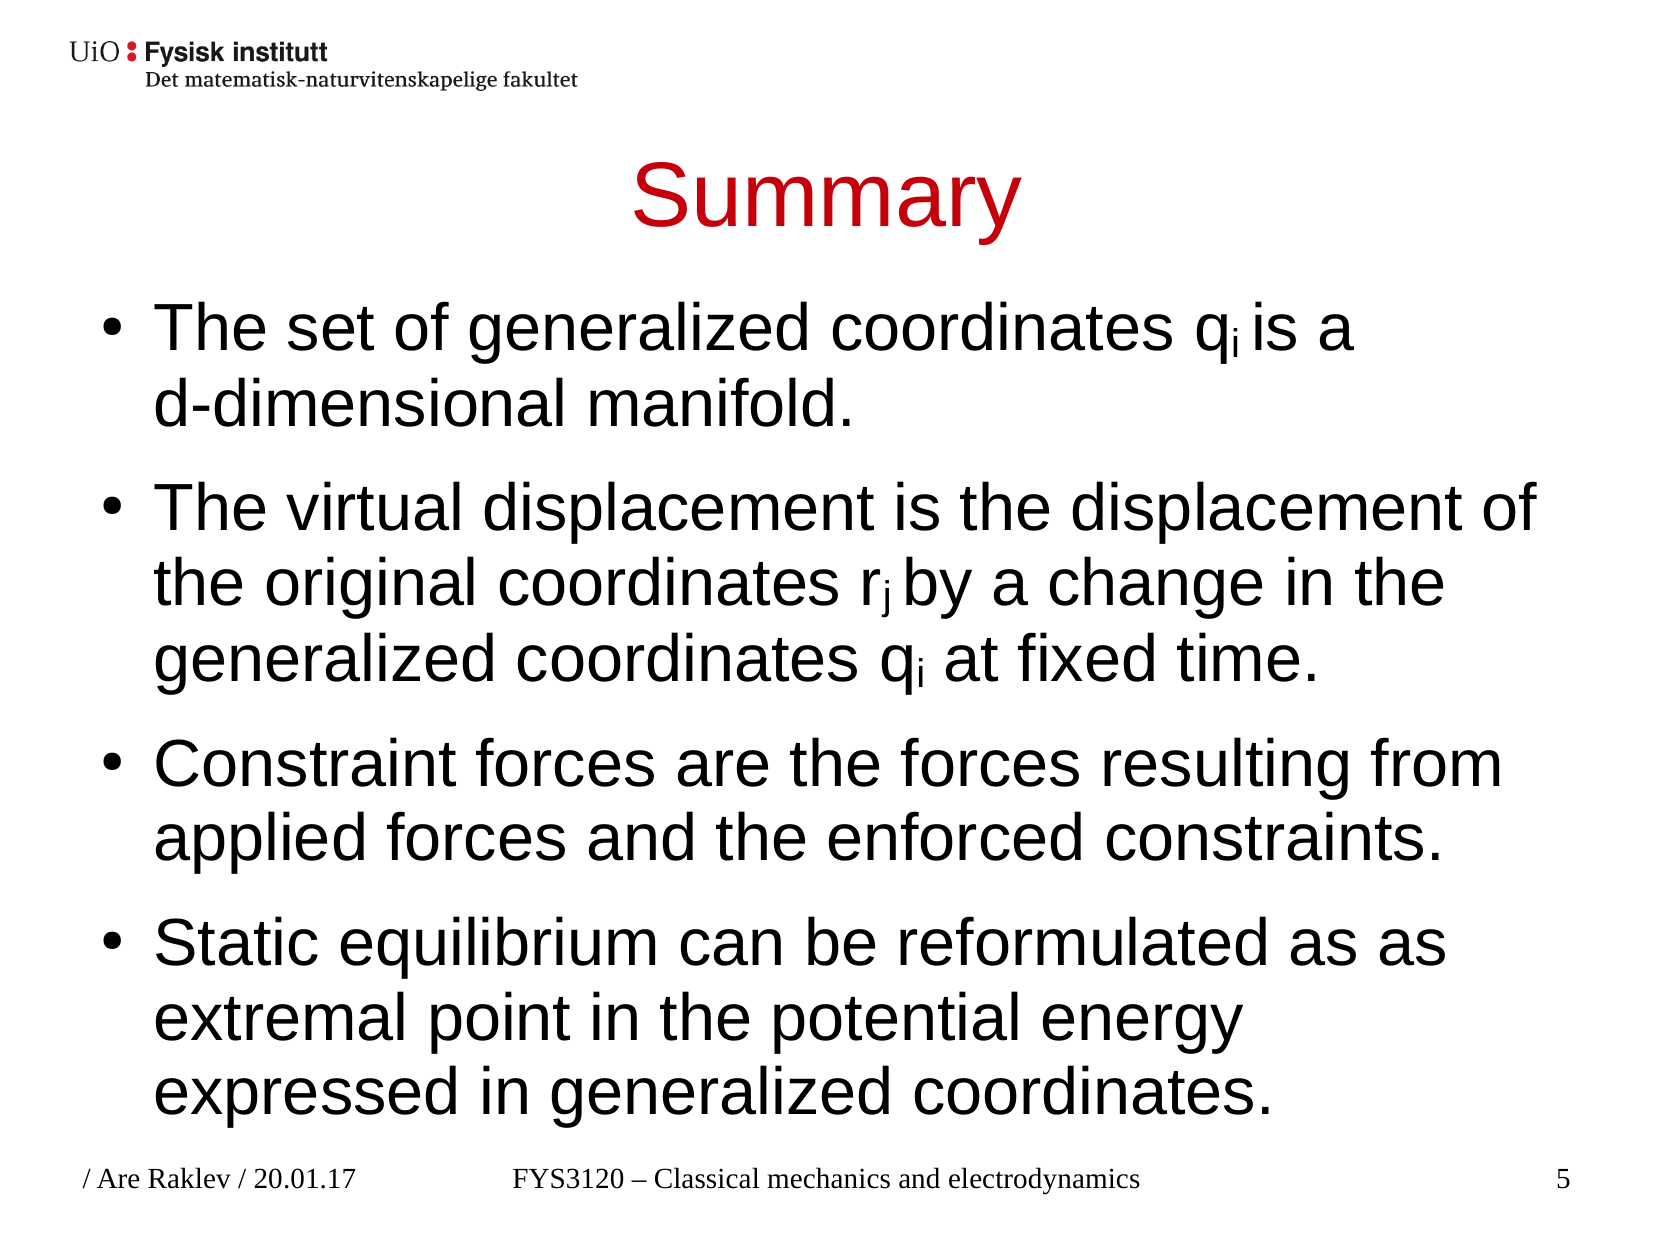

# Summary
The set of generalized coordinates qi is a
d-dimensional manifold.
The virtual displacement is the displacement of the original coordinates rj by a change in the generalized coordinates qi at fixed time.
Constraint forces are the forces resulting from applied forces and the enforced constraints.
Static equilibrium can be reformulated as as extremal point in the potential energy expressed in generalized coordinates.
/ Are Raklev / 20.01.17
FYS3120 – Classical mechanics and electrodynamics
5